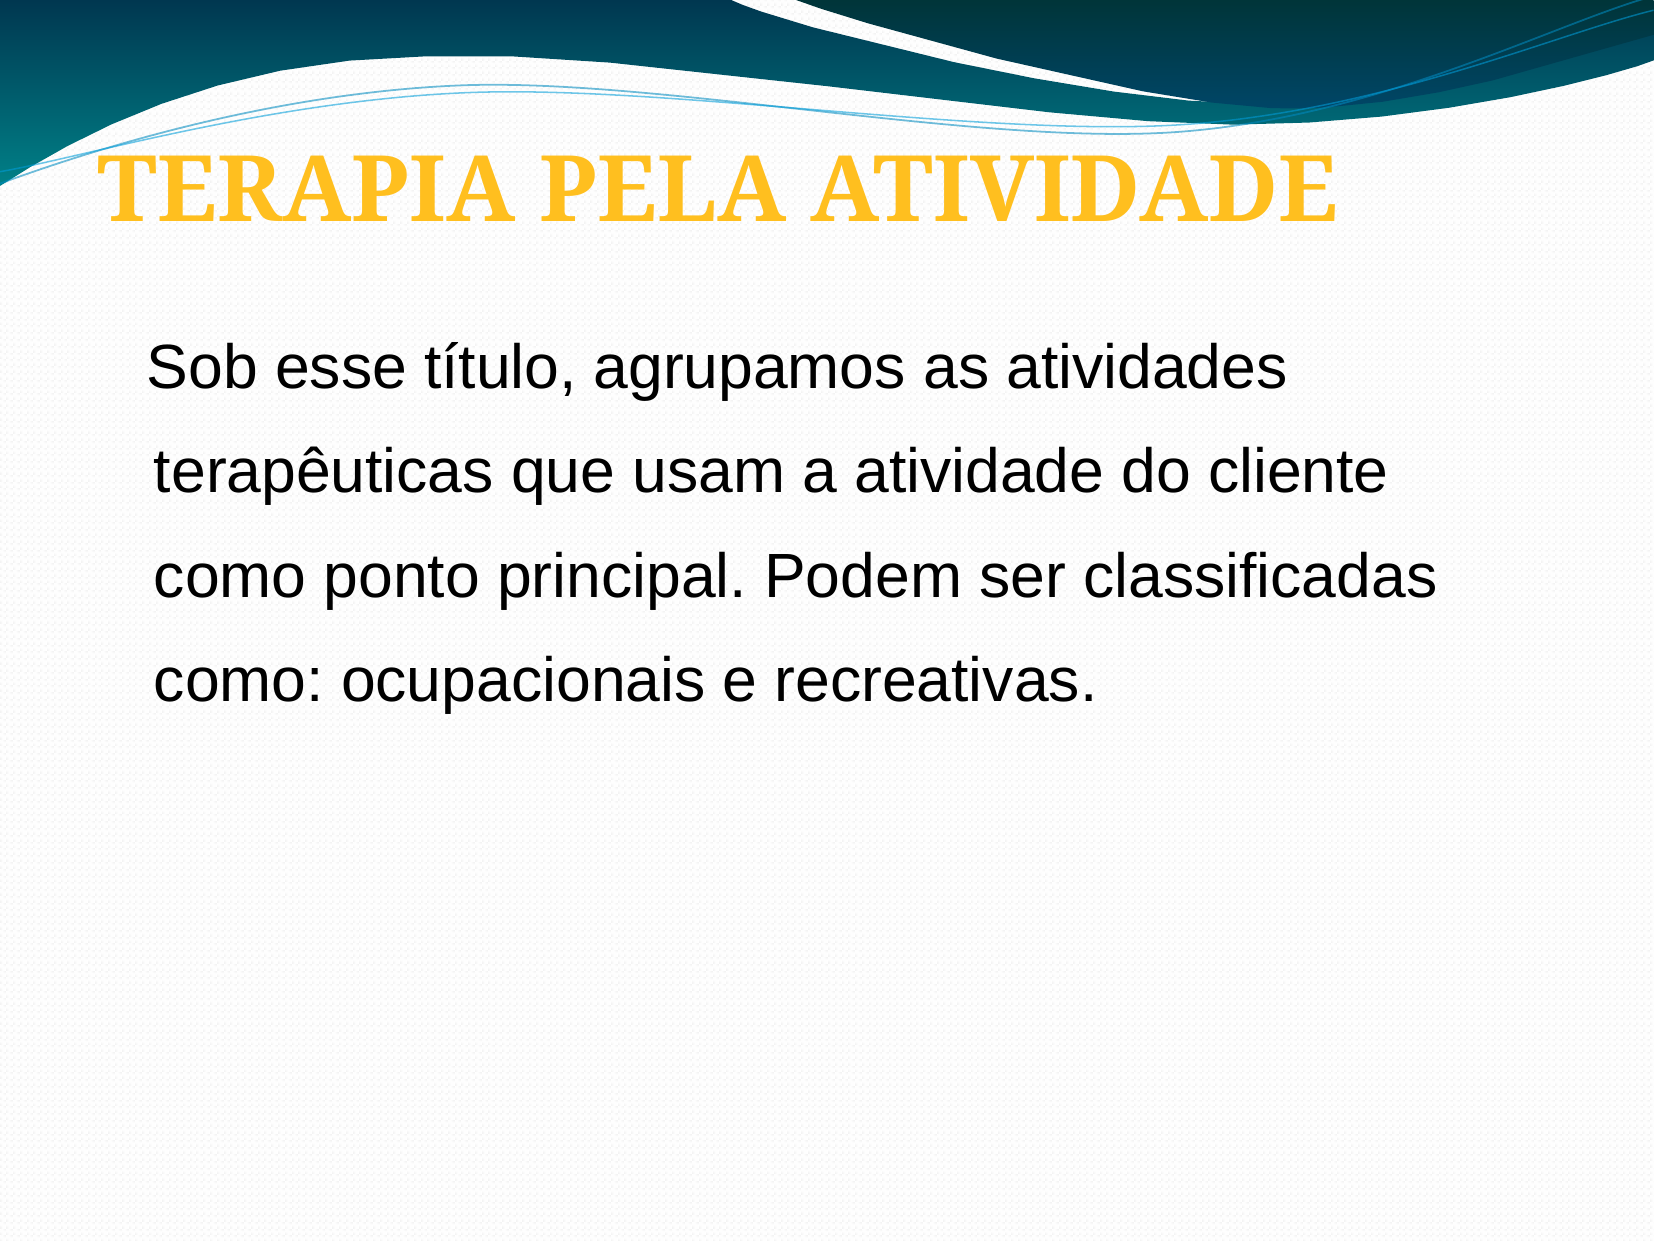

TERAPIA PELA ATIVIDADE
 Sob esse título, agrupamos as atividades terapêuticas que usam a atividade do cliente como ponto principal. Podem ser classificadas como: ocupacionais e recreativas.